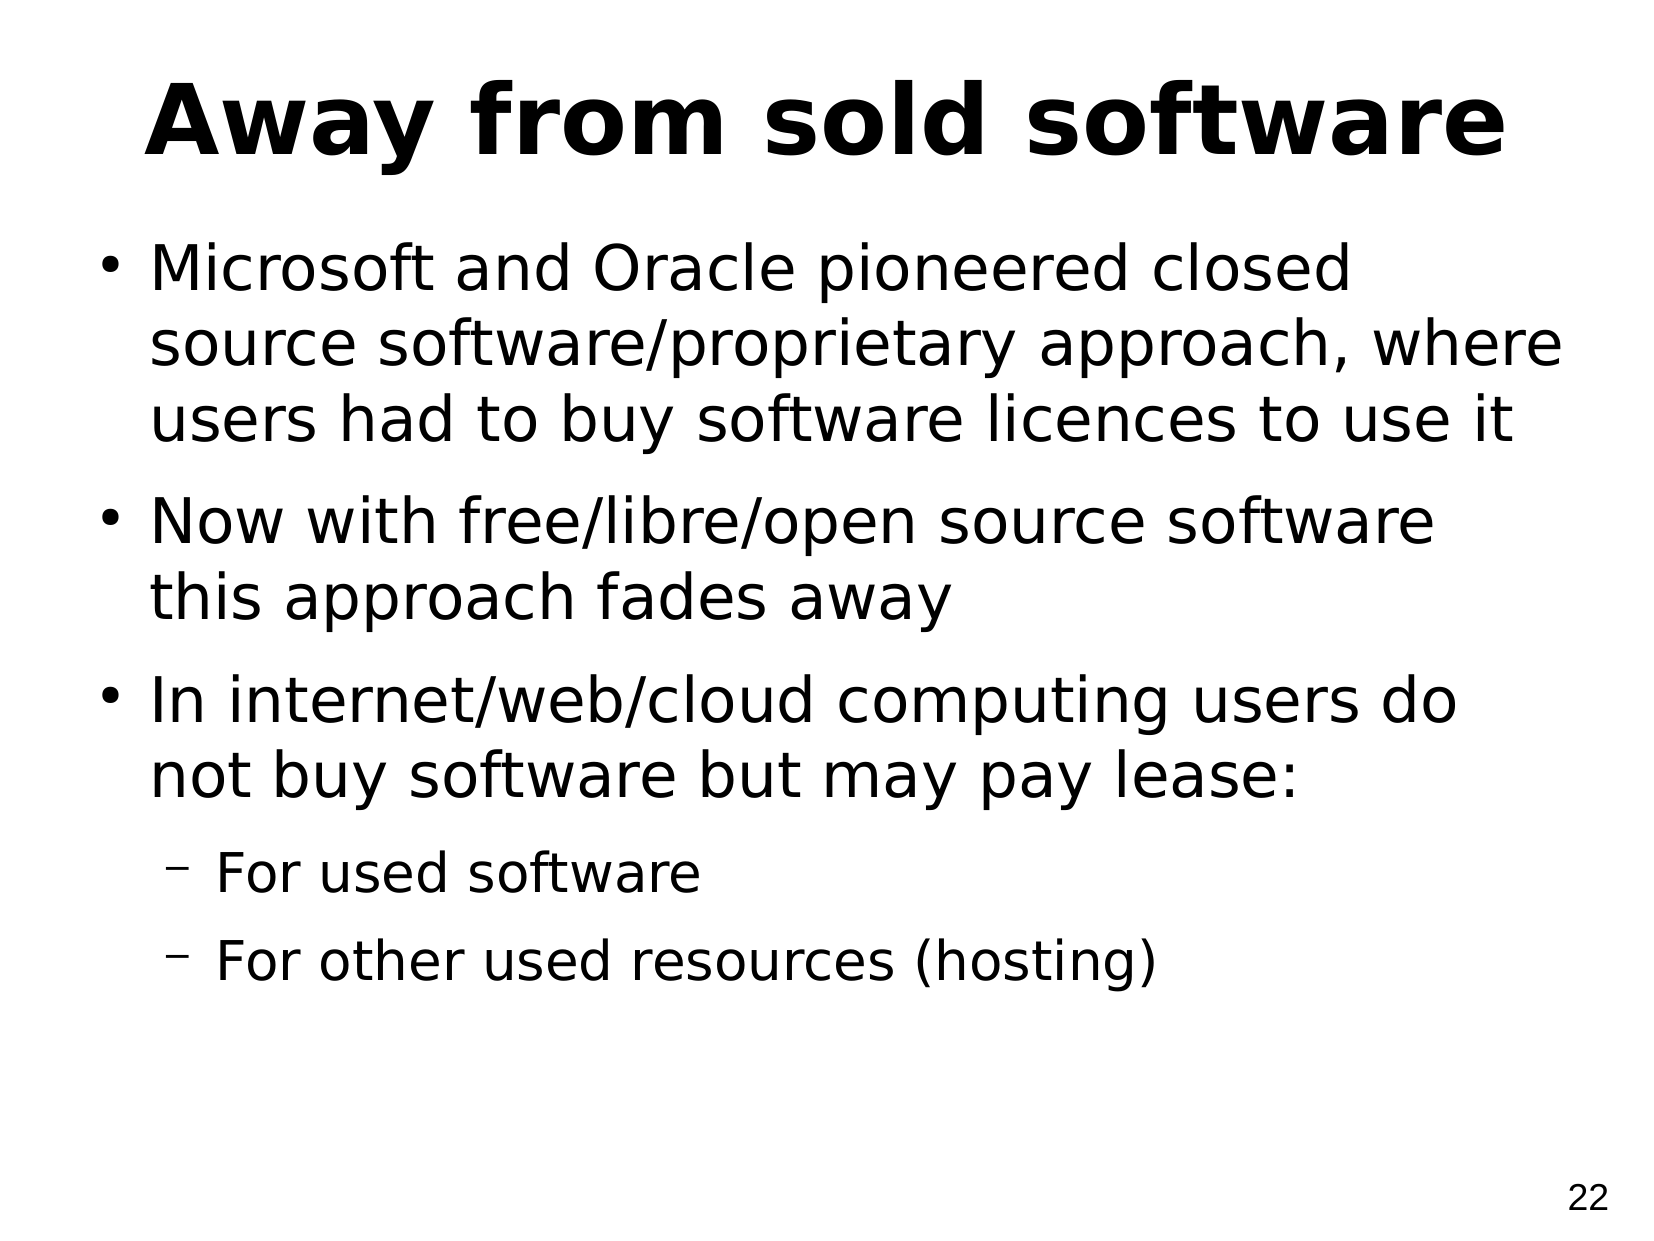

# Away from sold software
Microsoft and Oracle pioneered closed source software/proprietary approach, where users had to buy software licences to use it
Now with free/libre/open source software this approach fades away
In internet/web/cloud computing users do not buy software but may pay lease:
For used software
For other used resources (hosting)